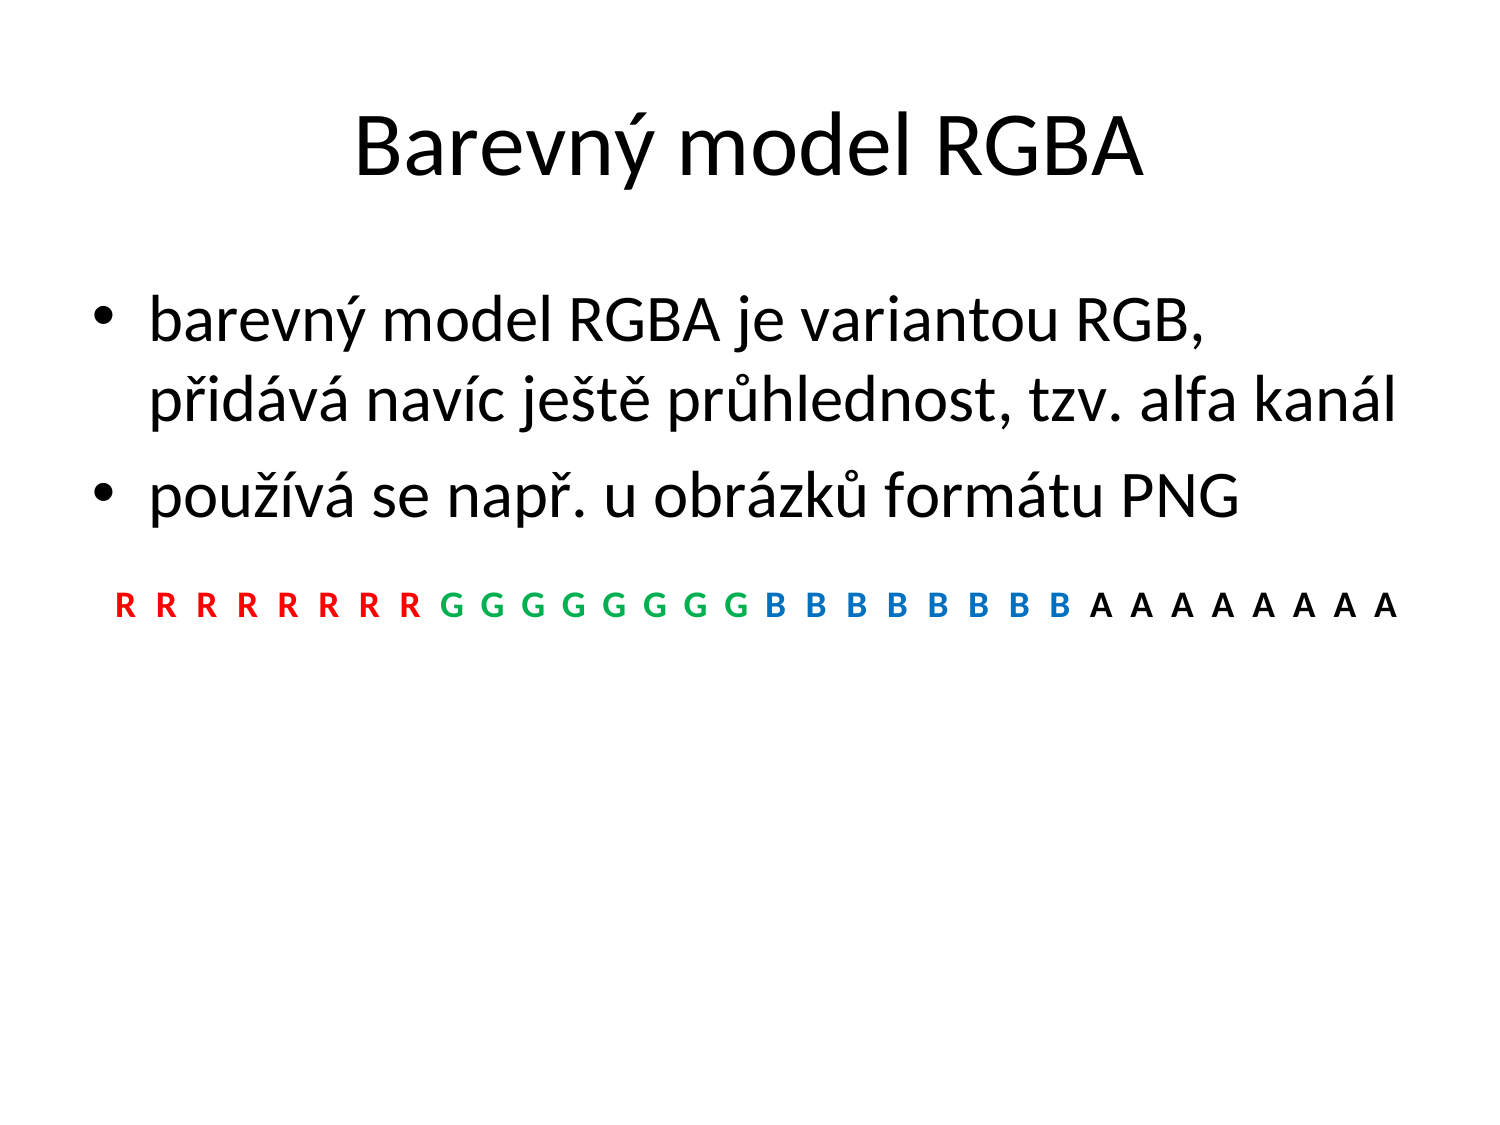

# Barevný model RGBA
barevný model RGBA je variantou RGB, přidává navíc ještě průhlednost, tzv. alfa kanál
používá se např. u obrázků formátu PNG
| R | R | R | R | R | R | R | R | G | G | G | G | G | G | G | G | B | B | B | B | B | B | B | B | A | A | A | A | A | A | A | A |
| --- | --- | --- | --- | --- | --- | --- | --- | --- | --- | --- | --- | --- | --- | --- | --- | --- | --- | --- | --- | --- | --- | --- | --- | --- | --- | --- | --- | --- | --- | --- | --- |